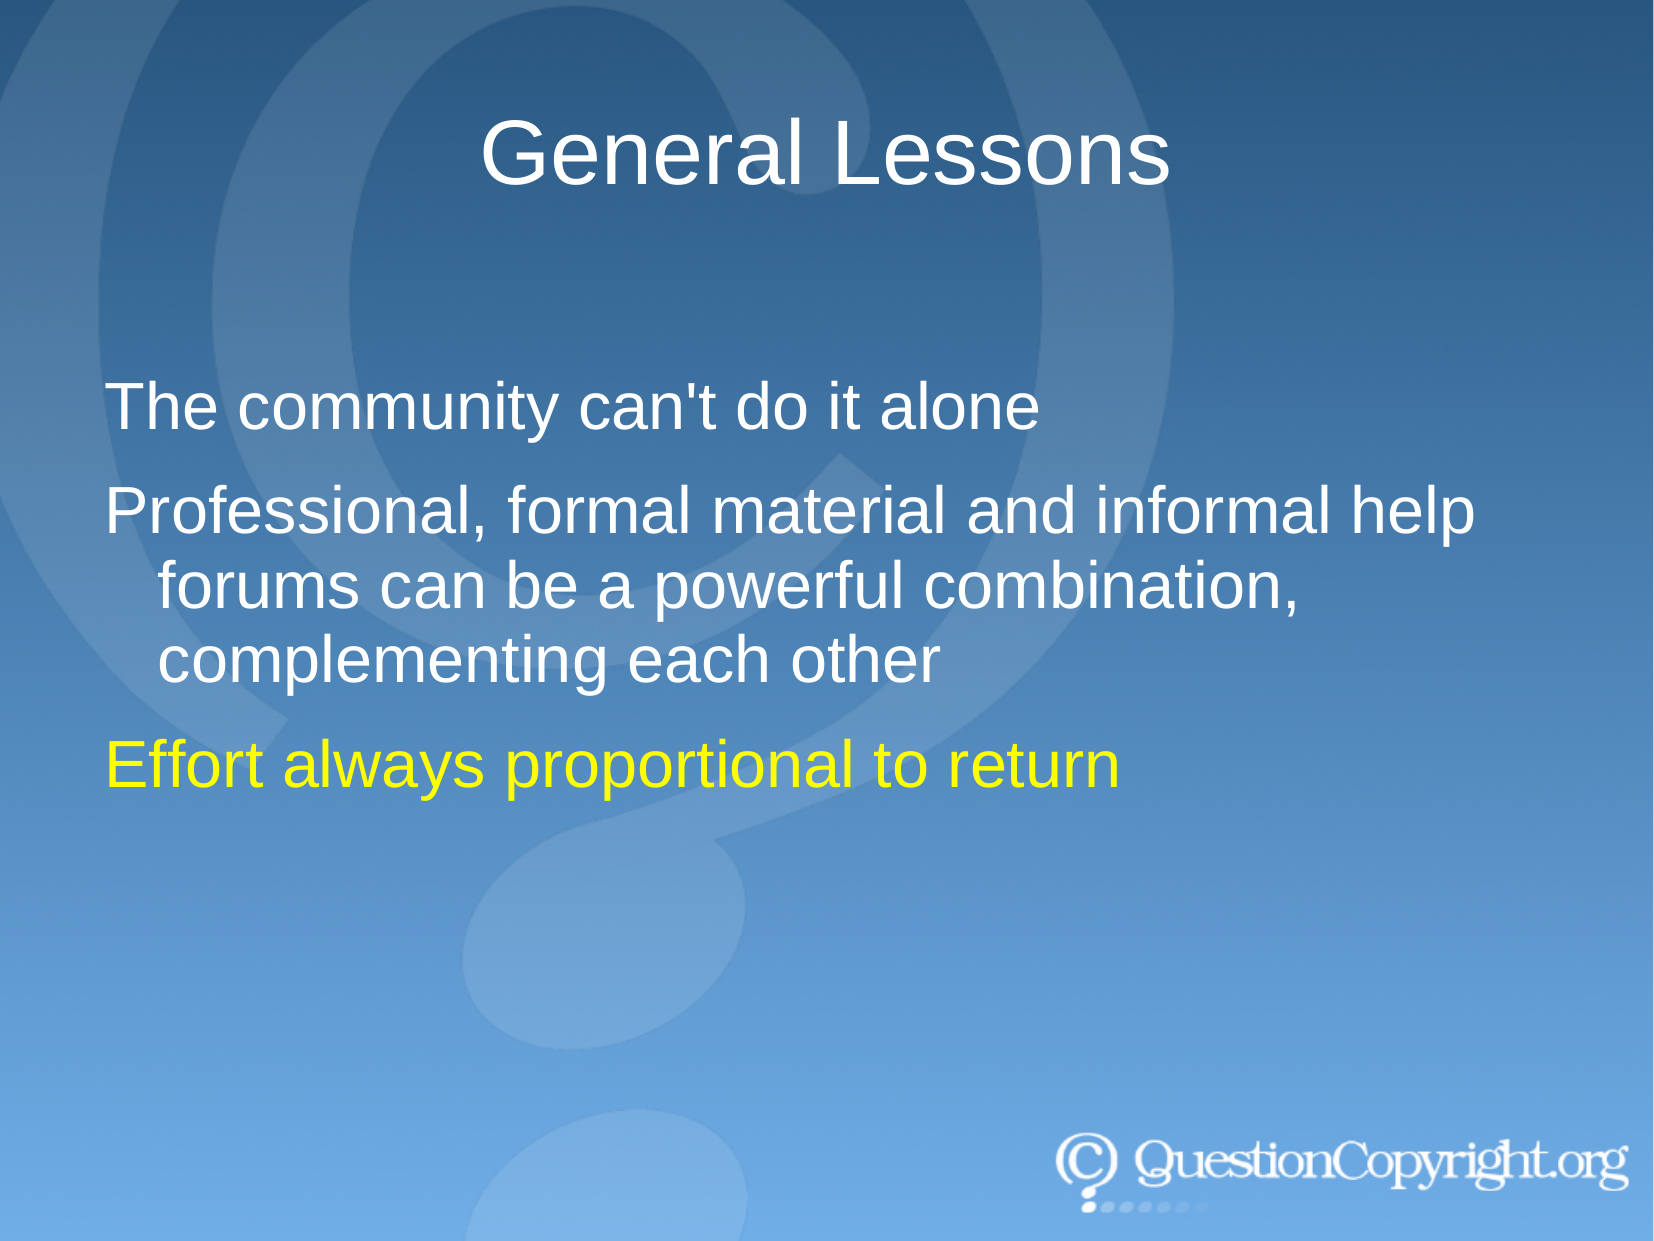

# General Lessons
The community can't do it alone
Professional, formal material and informal help forums can be a powerful combination, complementing each other
Effort always proportional to return